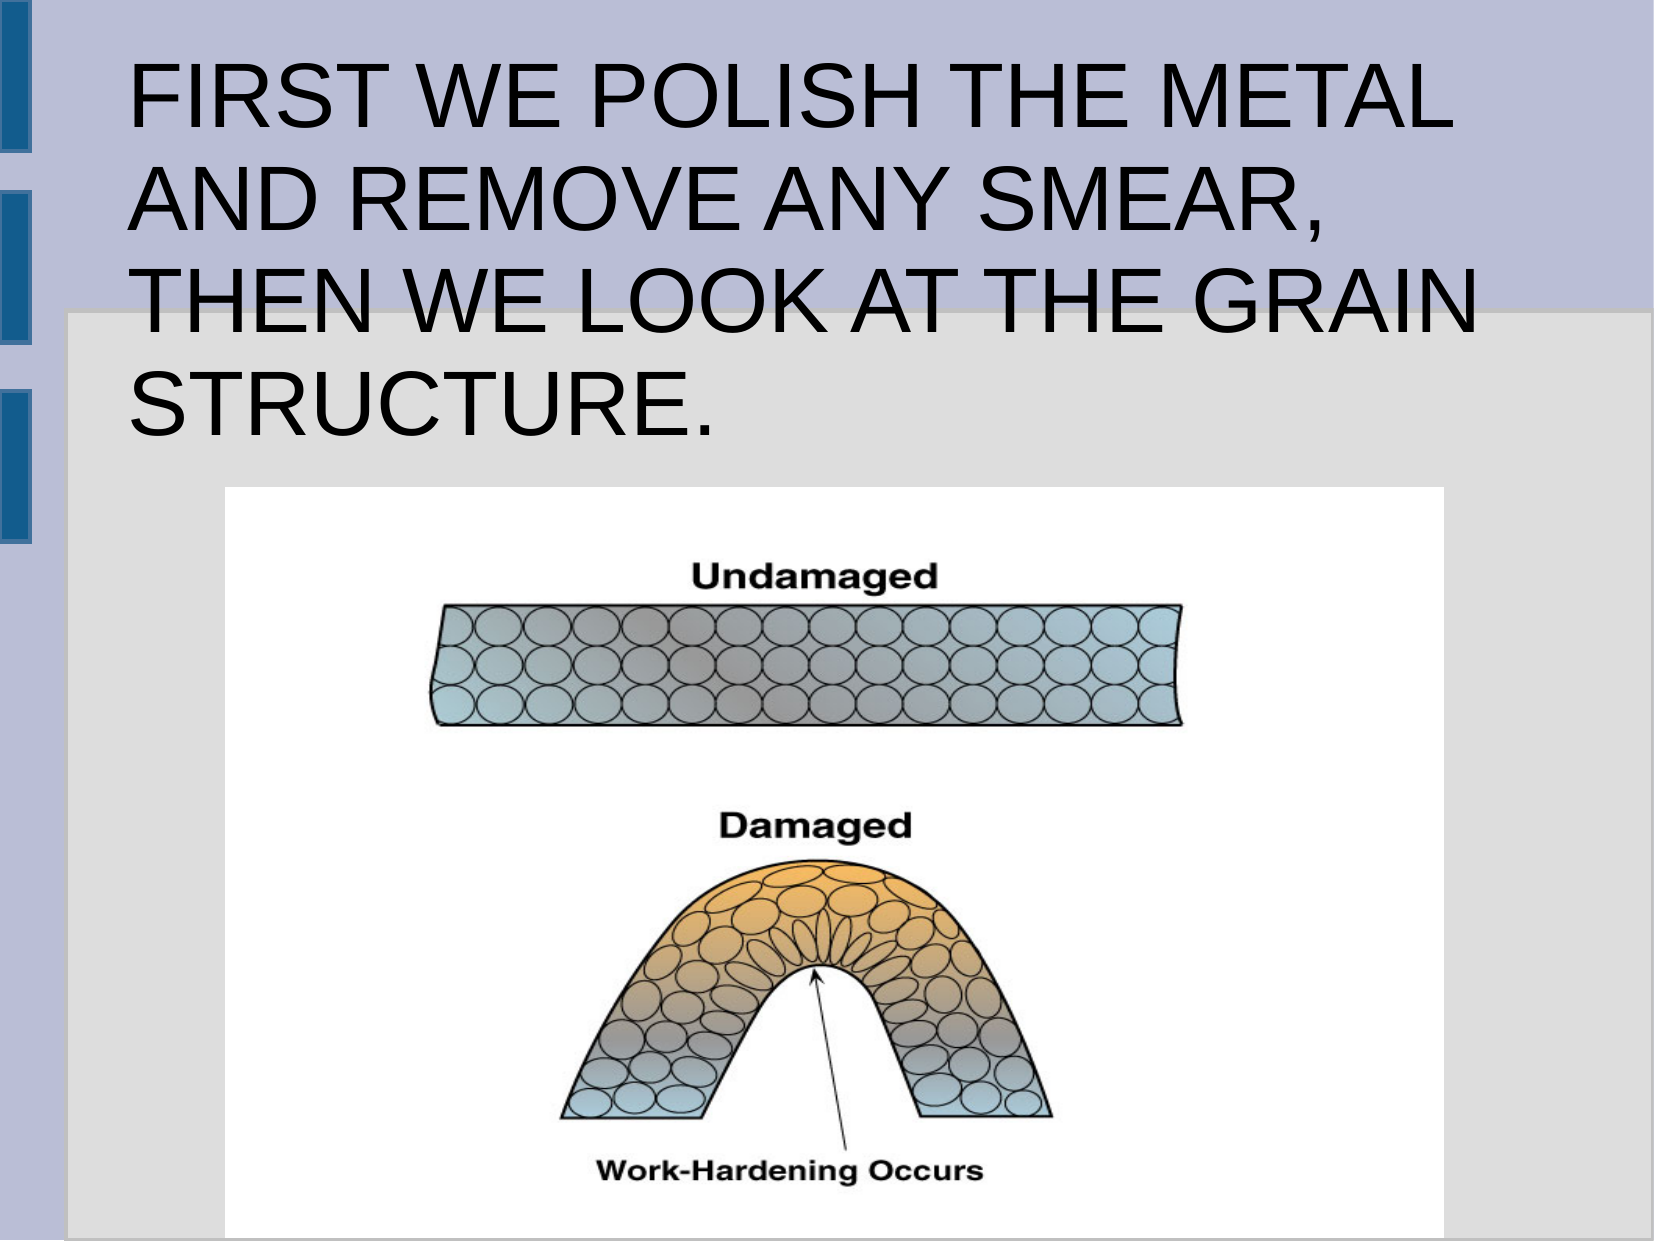

FIRST WE POLISH THE METAL AND REMOVE ANY SMEAR, THEN WE LOOK AT THE GRAIN STRUCTURE.